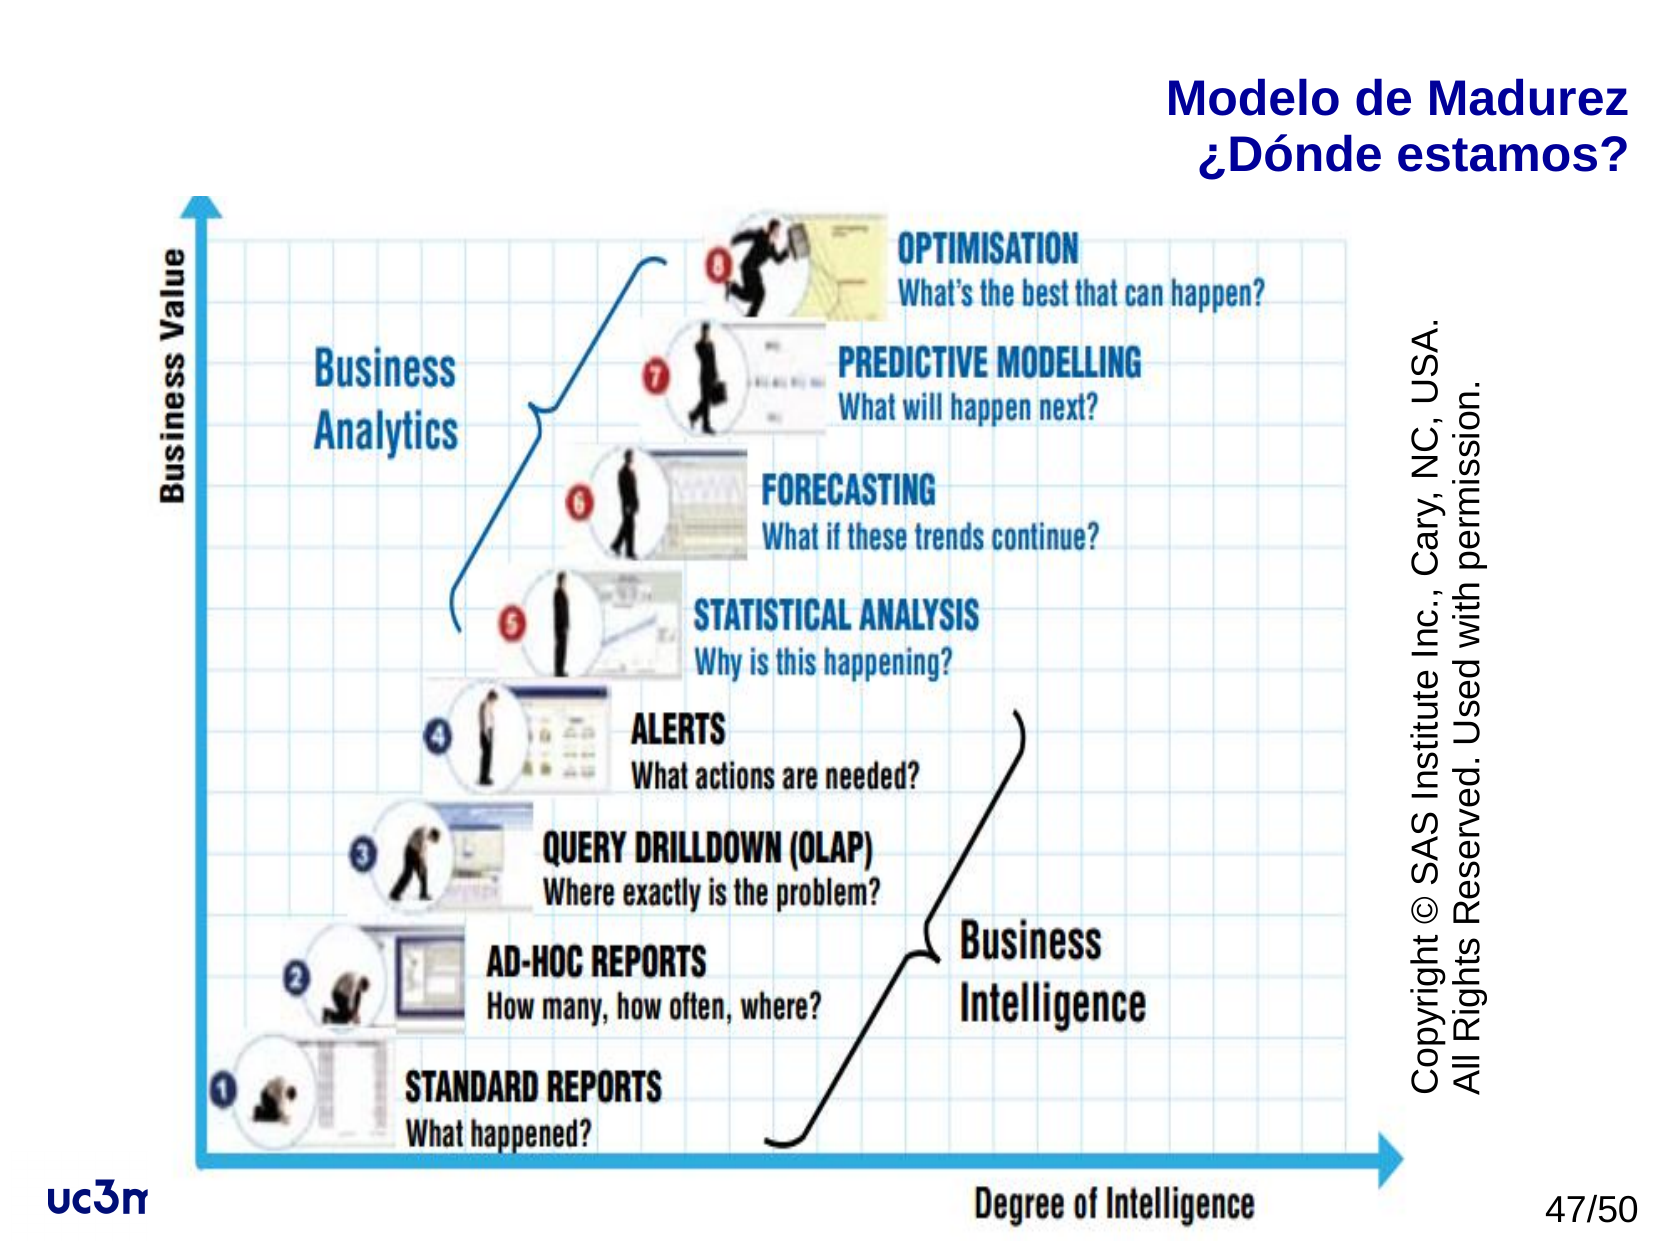

# Modelo de Madurez ¿Dónde estamos?
Copyright © SAS Institute Inc., Cary, NC, USA.
All Rights Reserved. Used with permission.